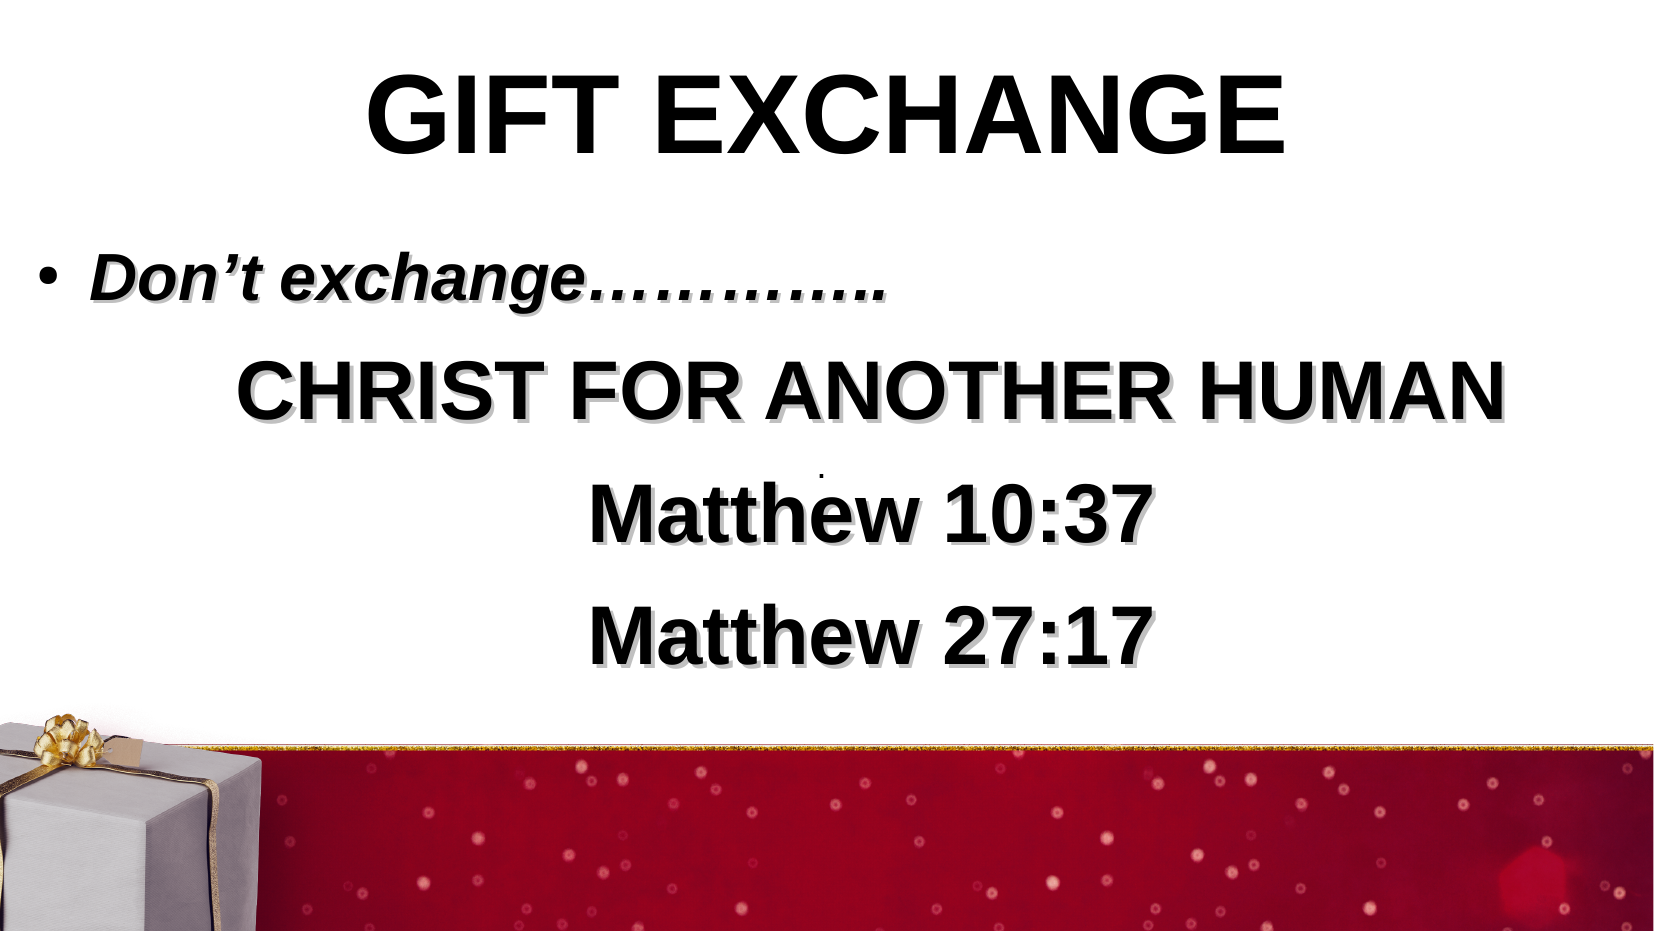

.
# GIFT EXCHANGE
Don’t exchange…………..
CHRIST FOR ANOTHER HUMAN
Matthew 10:37
Matthew 27:17